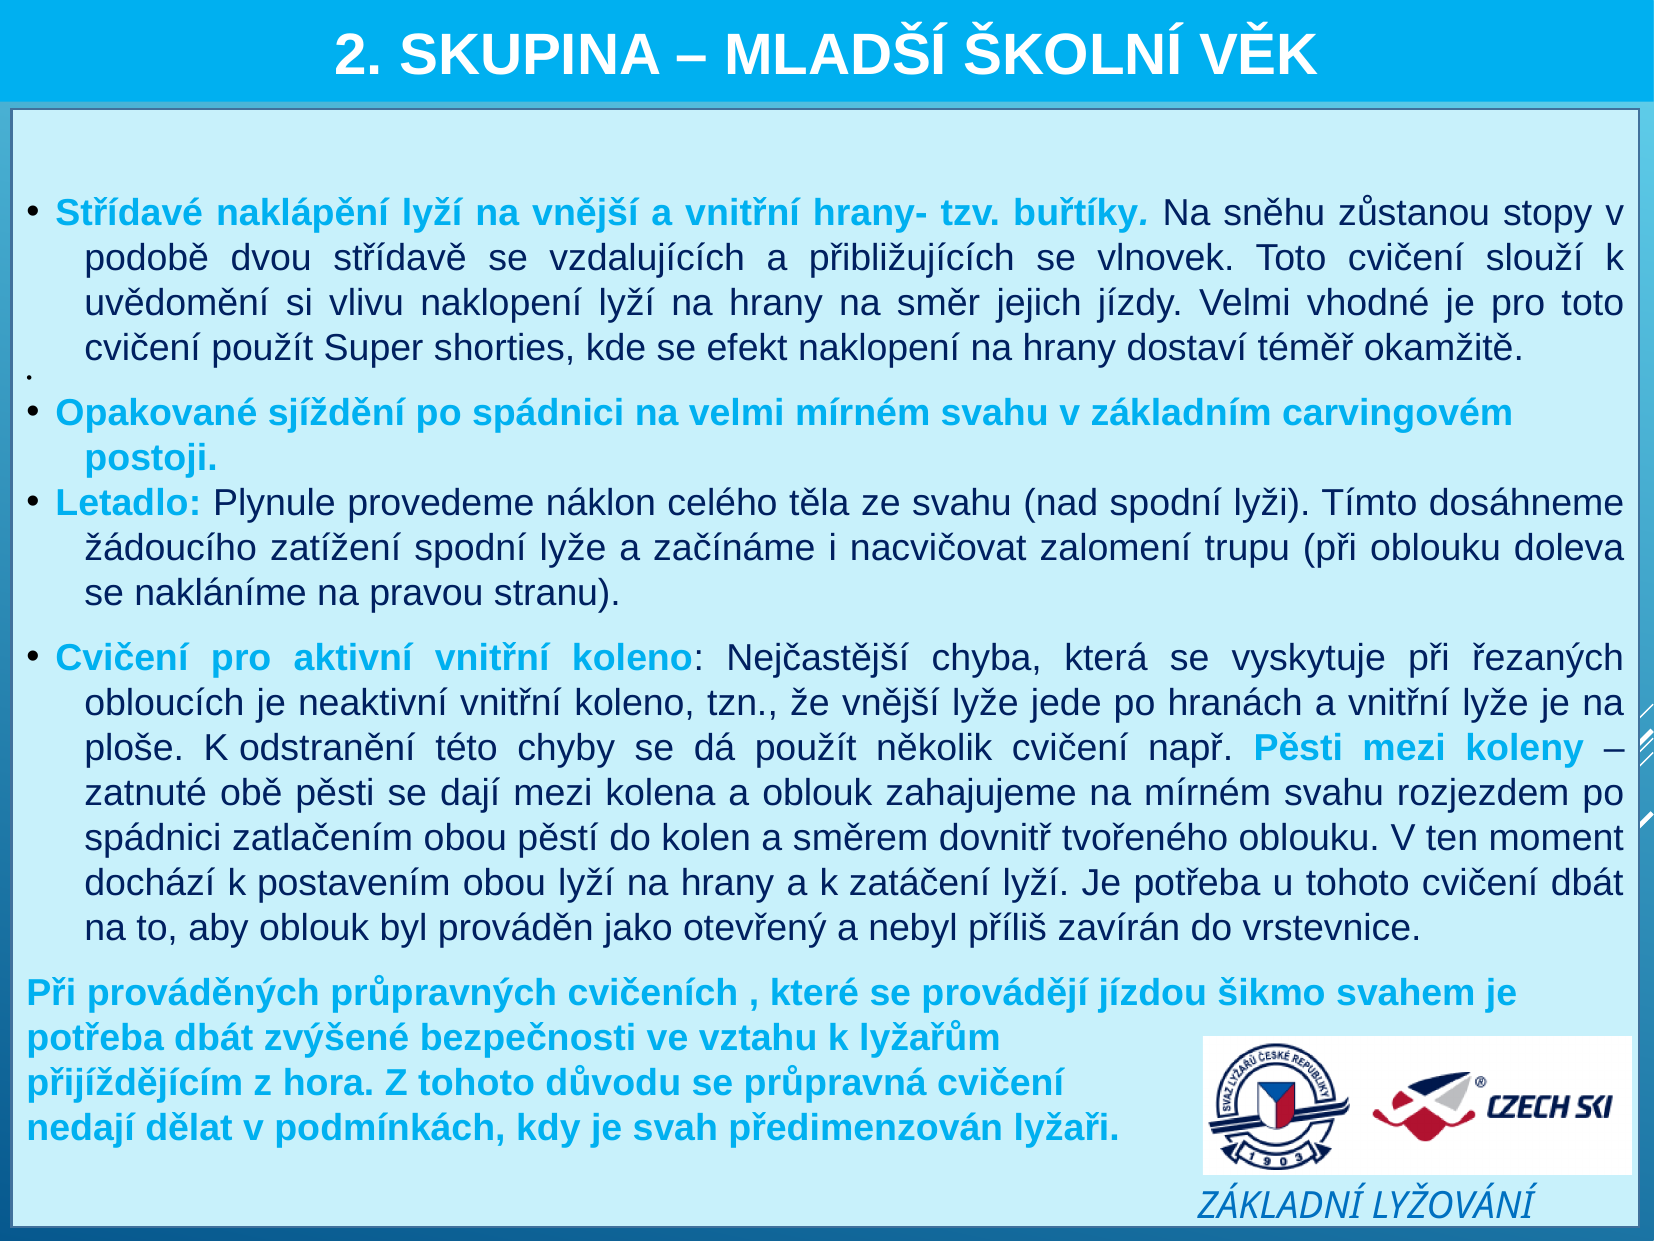

# 2. Skupina – mladší školní věk
Střídavé naklápění lyží na vnější a vnitřní hrany- tzv. buřtíky. Na sněhu zůstanou stopy v podobě dvou střídavě se vzdalujících a přibližujících se vlnovek. Toto cvičení slouží k uvědomění si vlivu naklopení lyží na hrany na směr jejich jízdy. Velmi vhodné je pro toto cvičení použít Super shorties, kde se efekt naklopení na hrany dostaví téměř okamžitě.
Opakované sjíždění po spádnici na velmi mírném svahu v základním carvingovém postoji.
Letadlo: Plynule provedeme náklon celého těla ze svahu (nad spodní lyži). Tímto dosáhneme žádoucího zatížení spodní lyže a začínáme i nacvičovat zalomení trupu (při oblouku doleva se nakláníme na pravou stranu).
Cvičení pro aktivní vnitřní koleno: Nejčastější chyba, která se vyskytuje při řezaných obloucích je neaktivní vnitřní koleno, tzn., že vnější lyže jede po hranách a vnitřní lyže je na ploše. K odstranění této chyby se dá použít několik cvičení např. Pěsti mezi koleny – zatnuté obě pěsti se dají mezi kolena a oblouk zahajujeme na mírném svahu rozjezdem po spádnici zatlačením obou pěstí do kolen a směrem dovnitř tvořeného oblouku. V ten moment dochází k postavením obou lyží na hrany a k zatáčení lyží. Je potřeba u tohoto cvičení dbát na to, aby oblouk byl prováděn jako otevřený a nebyl příliš zavírán do vrstevnice.
Při prováděných průpravných cvičeních , které se provádějí jízdou šikmo svahem je potřeba dbát zvýšené bezpečnosti ve vztahu k lyžařům
přijíždějícím z hora. Z tohoto důvodu se průpravná cvičení
nedají dělat v podmínkách, kdy je svah předimenzován lyžaři.
ZÁKLADNÍ LYŽOVÁNÍ